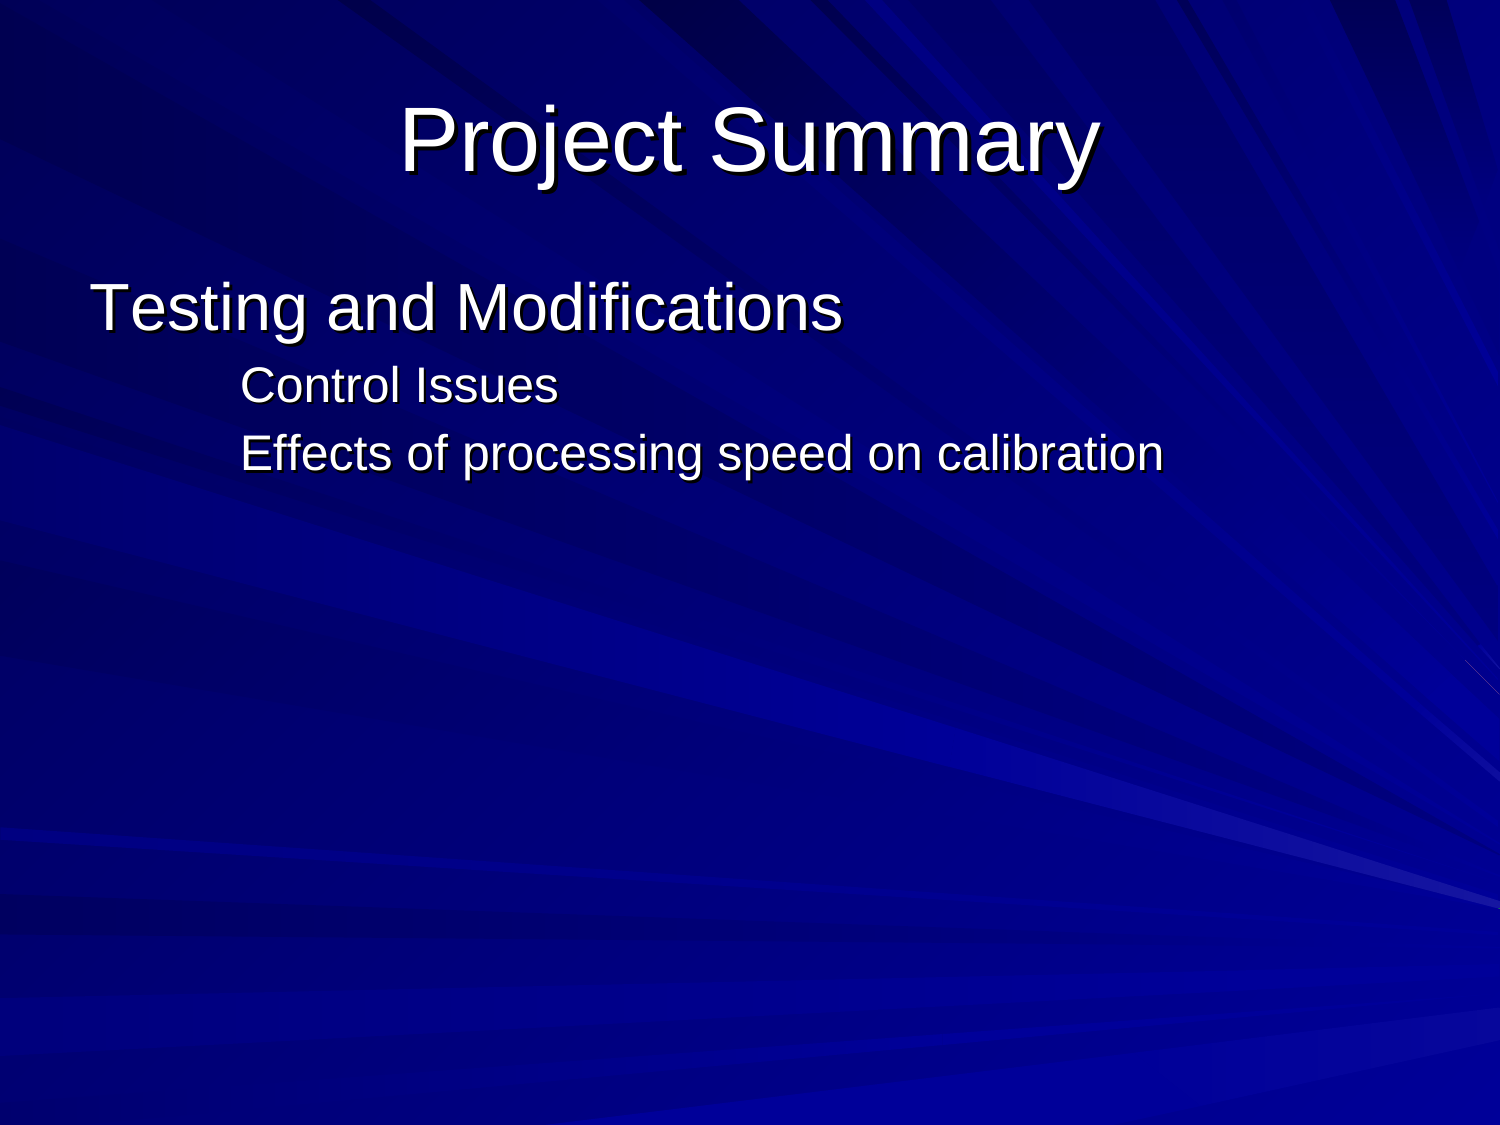

# Project Summary
Testing and Modifications
Control Issues
Effects of processing speed on calibration